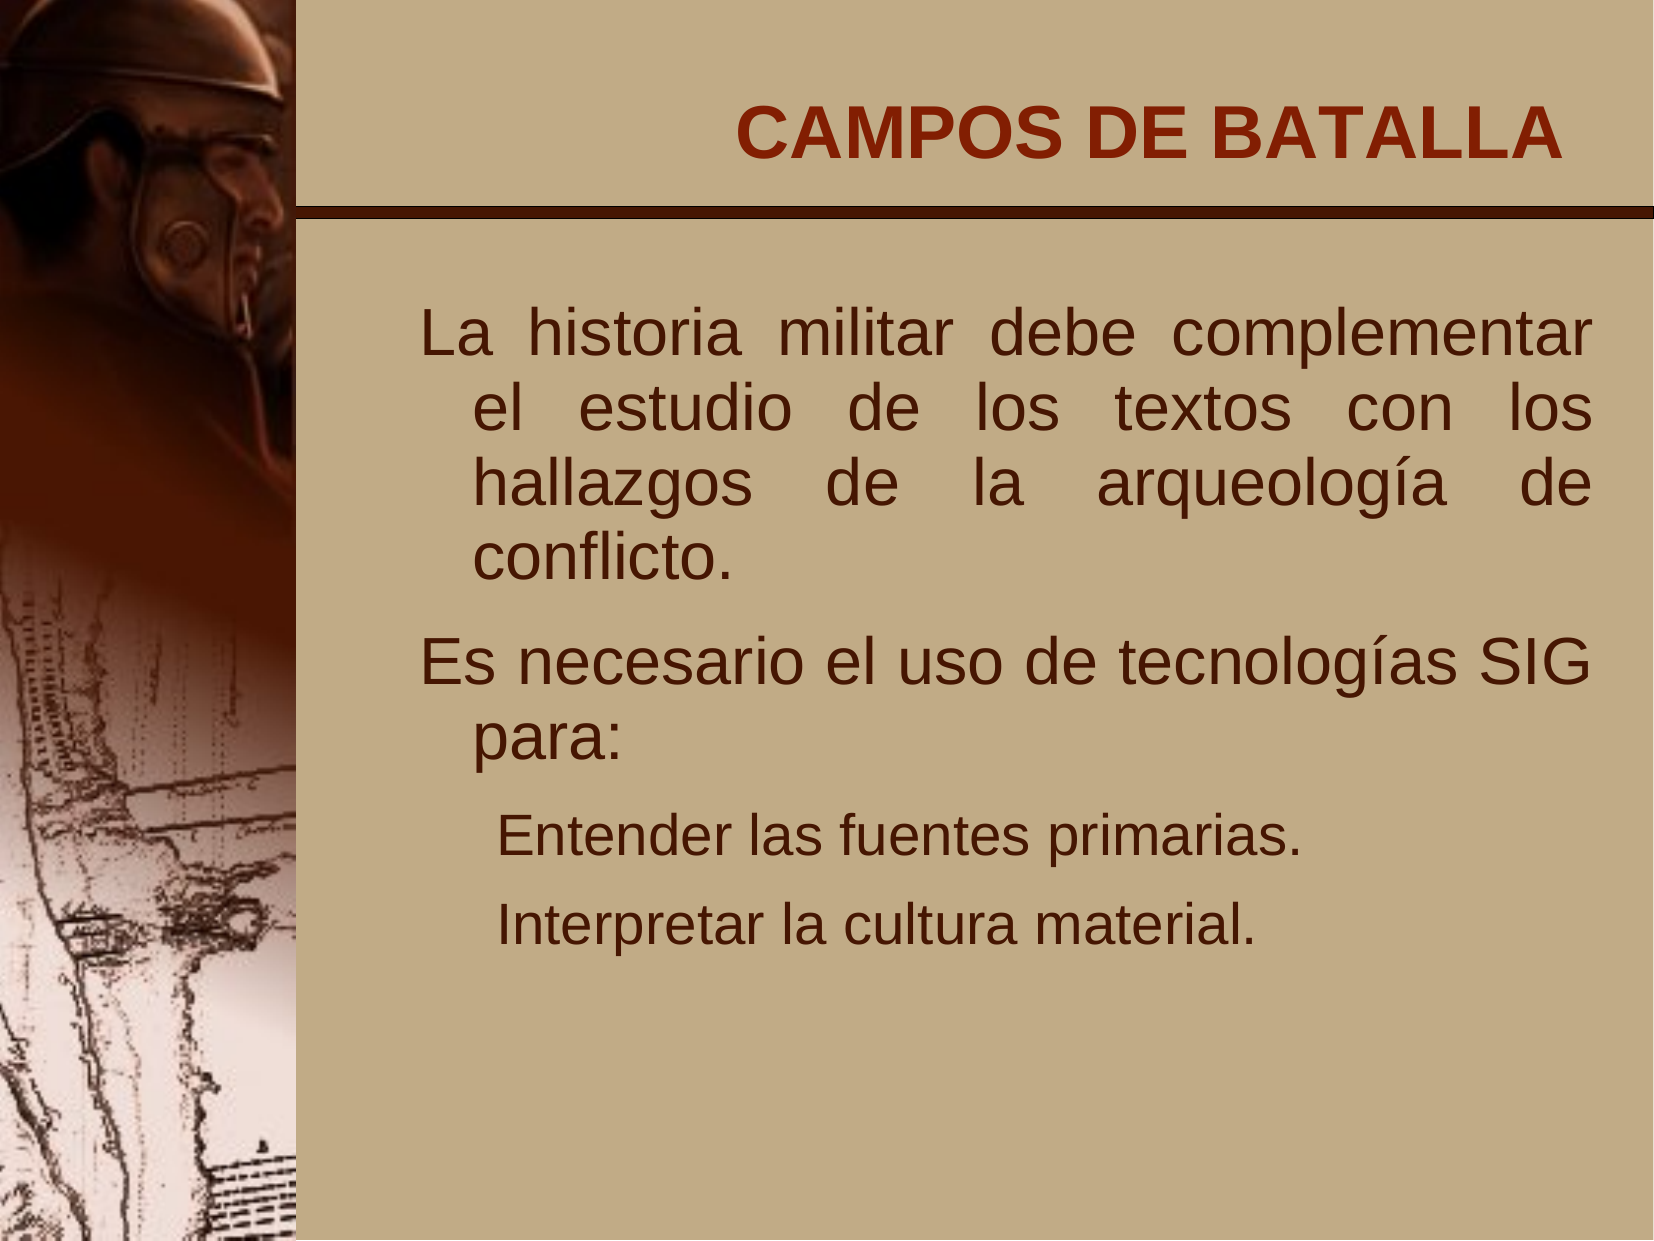

# CAMPOS DE BATALLA
La historia militar debe complementar el estudio de los textos con los hallazgos de la arqueología de conflicto.
Es necesario el uso de tecnologías SIG para:
Entender las fuentes primarias.
Interpretar la cultura material.